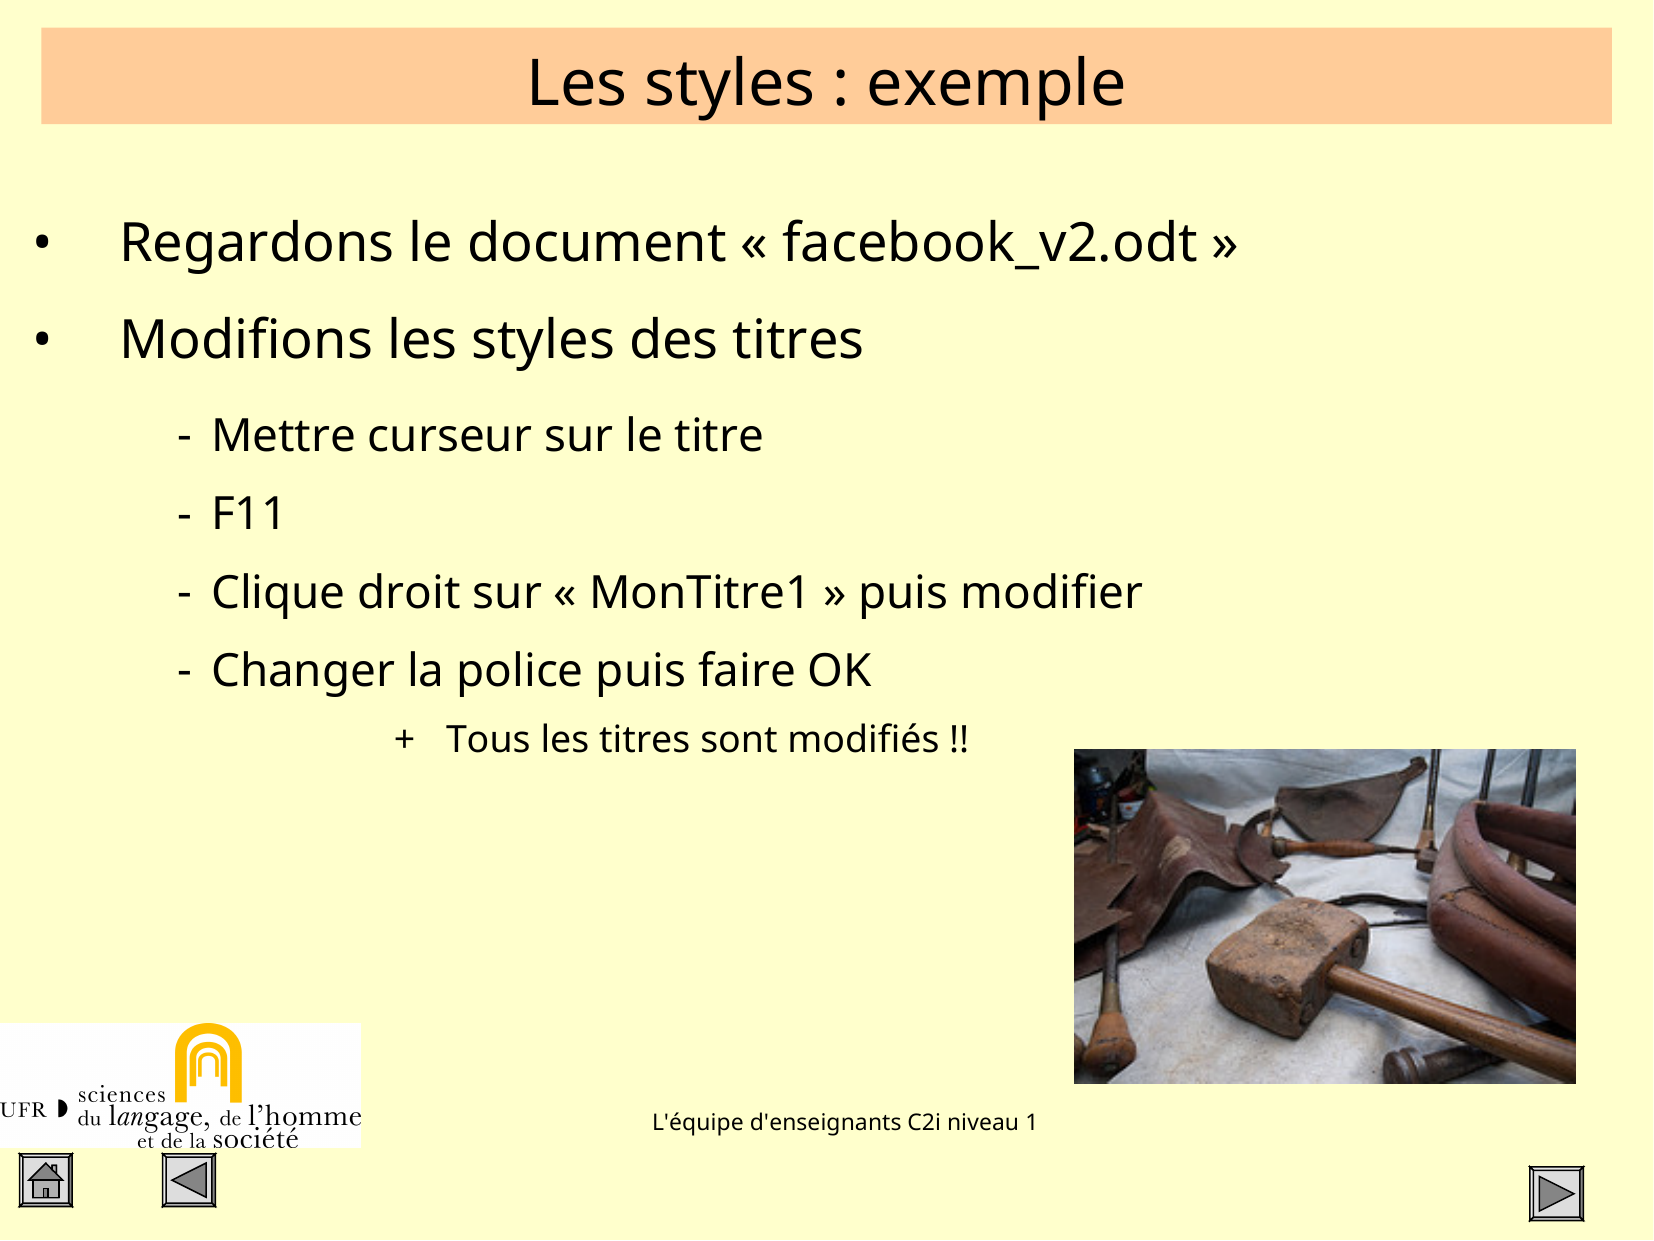

# Les styles : exemple
Regardons le document « facebook_v2.odt »
Modifions les styles des titres
Mettre curseur sur le titre
F11
Clique droit sur « MonTitre1 » puis modifier
Changer la police puis faire OK
Tous les titres sont modifiés !!